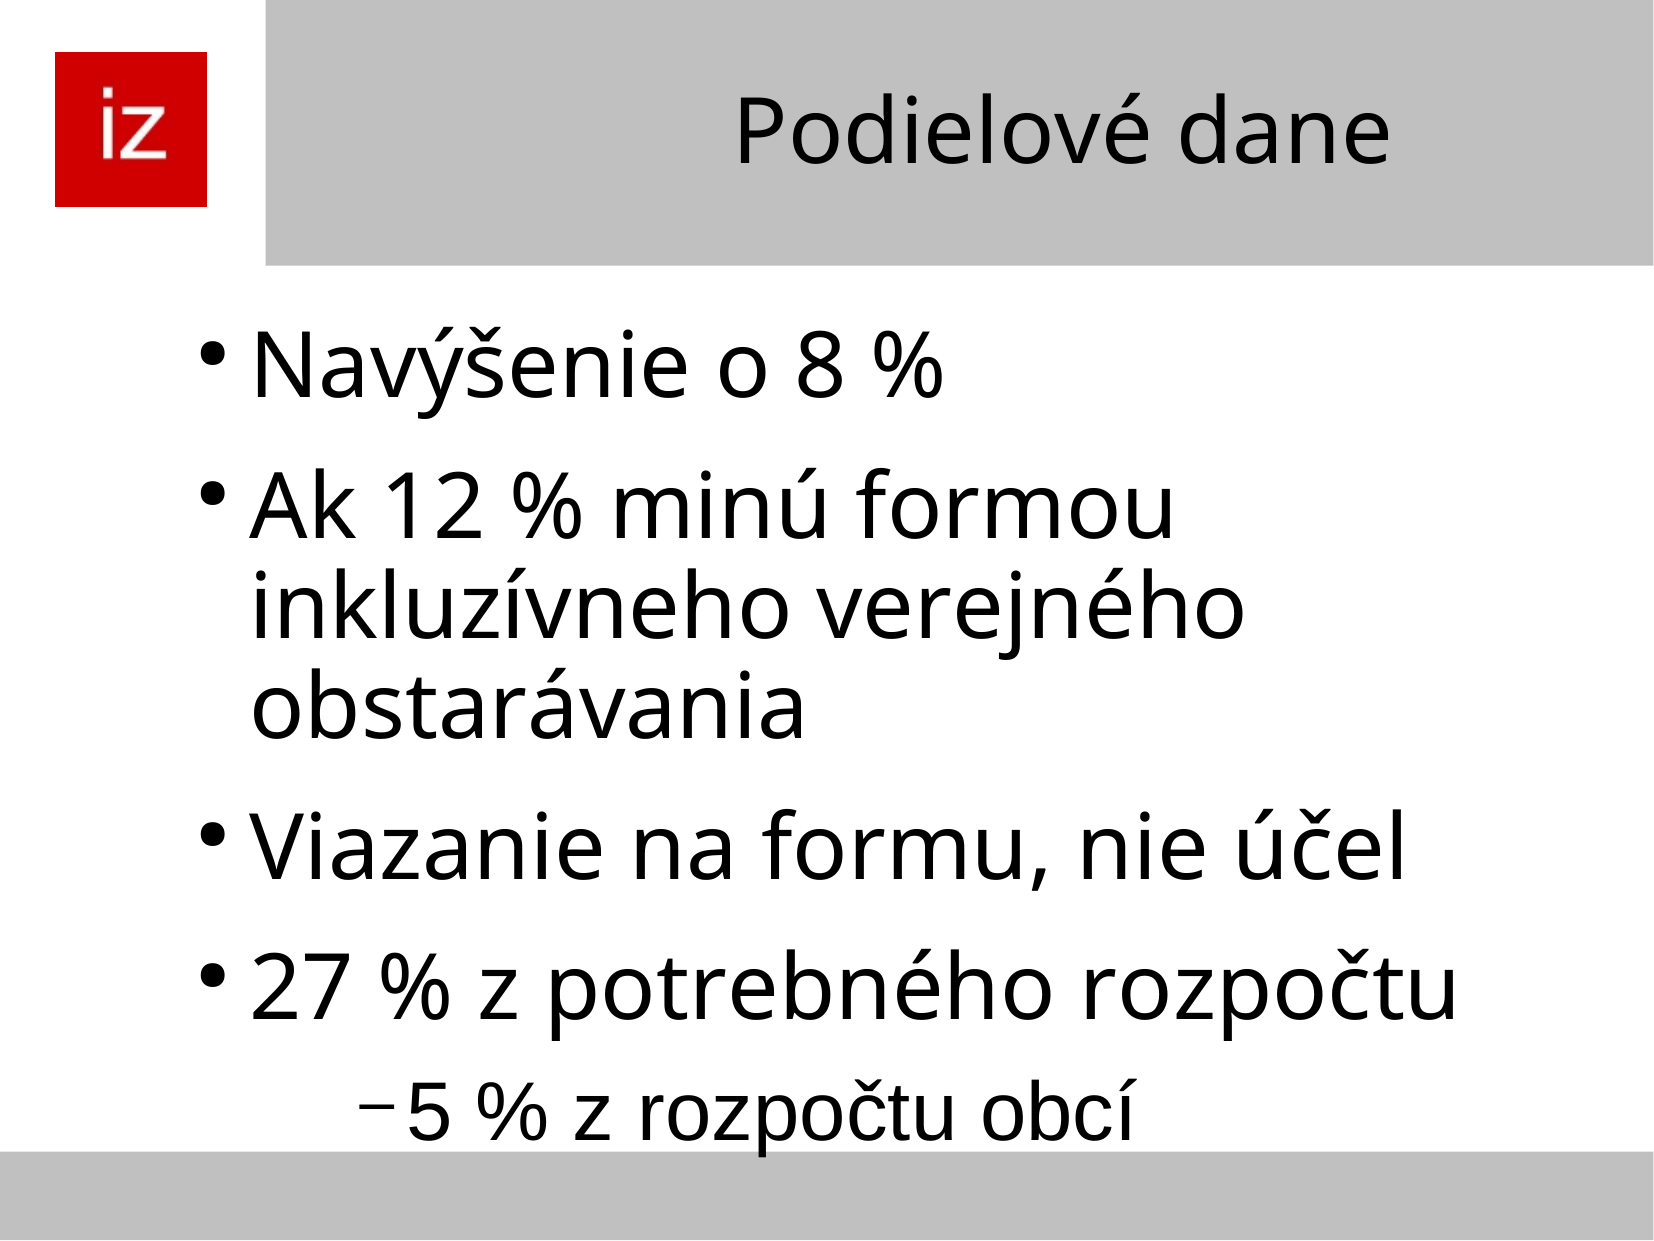

# Podielové dane
Navýšenie o 8 %
Ak 12 % minú formou inkluzívneho verejného obstarávania
Viazanie na formu, nie účel
27 % z potrebného rozpočtu
5 % z rozpočtu obcí